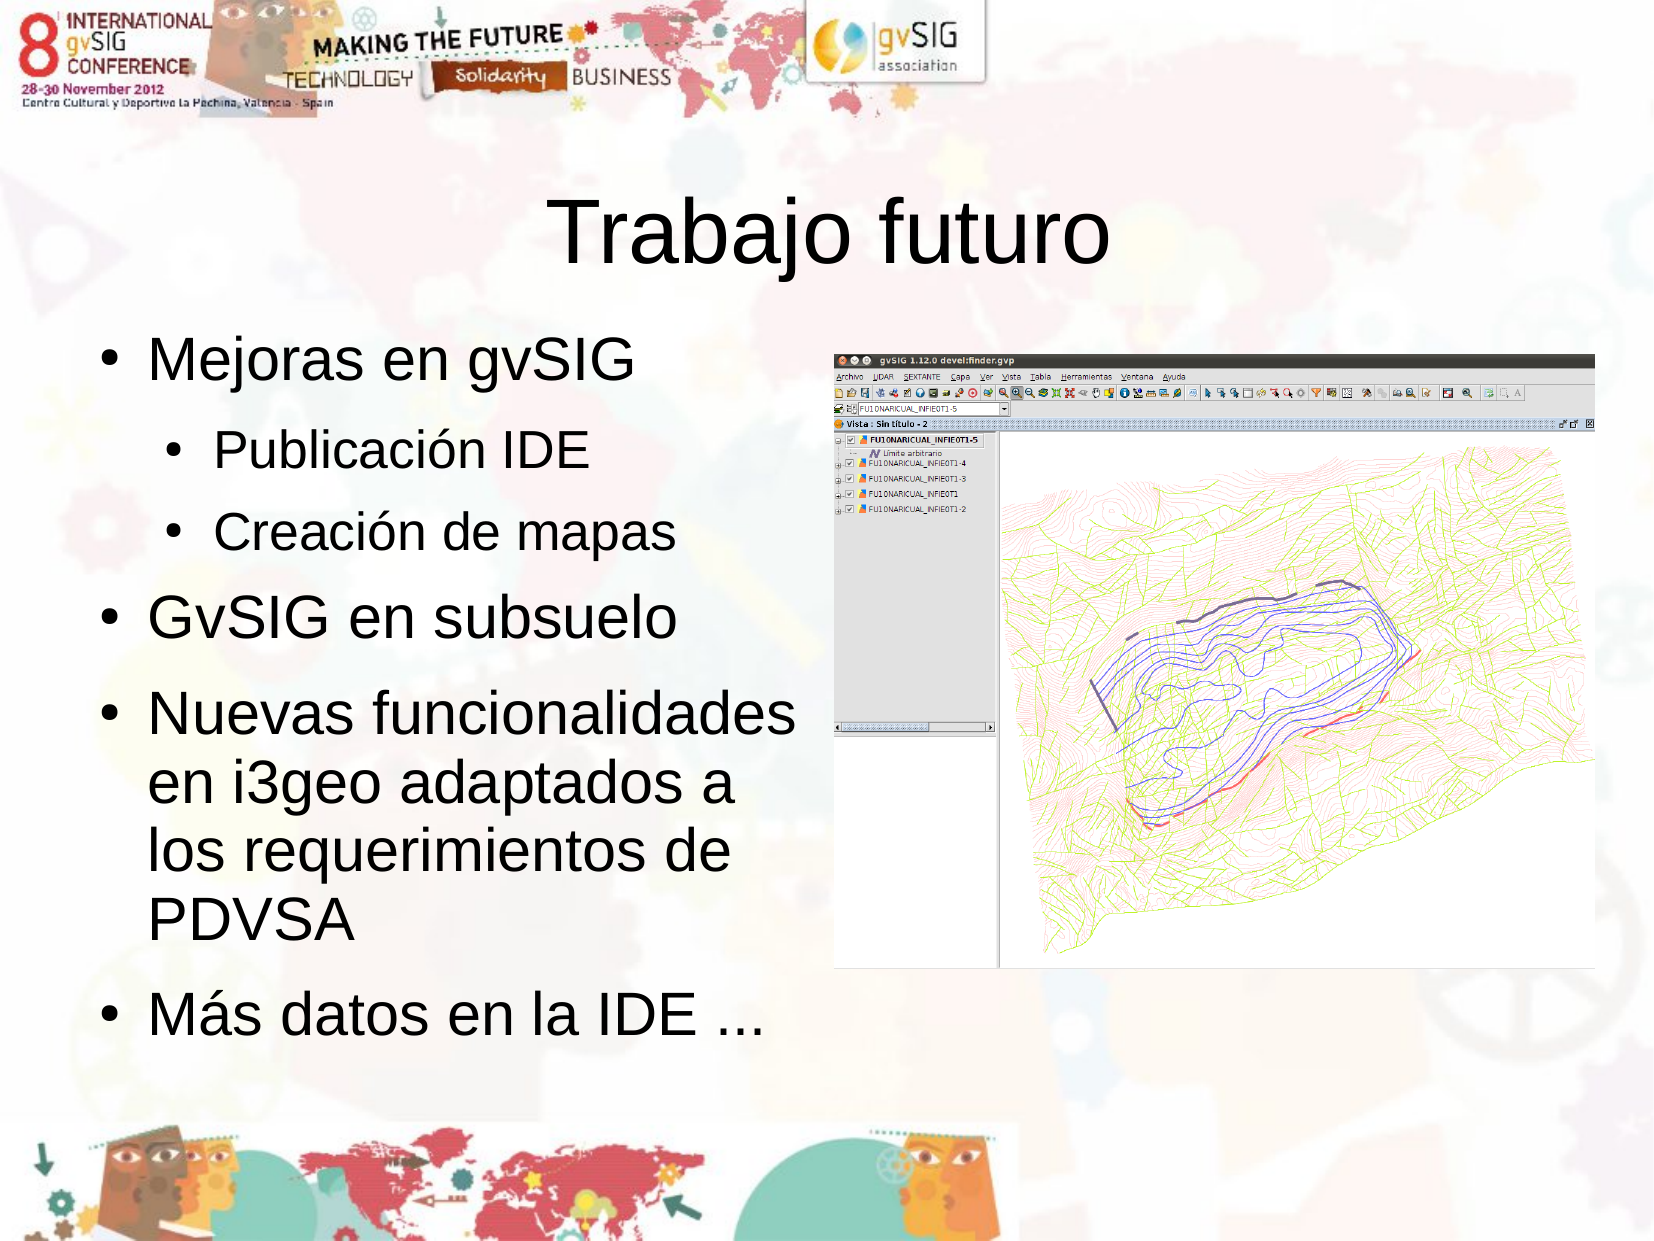

# Trabajo futuro
Mejoras en gvSIG
Publicación IDE
Creación de mapas
GvSIG en subsuelo
Nuevas funcionalidades en i3geo adaptados a los requerimientos de PDVSA
Más datos en la IDE ...